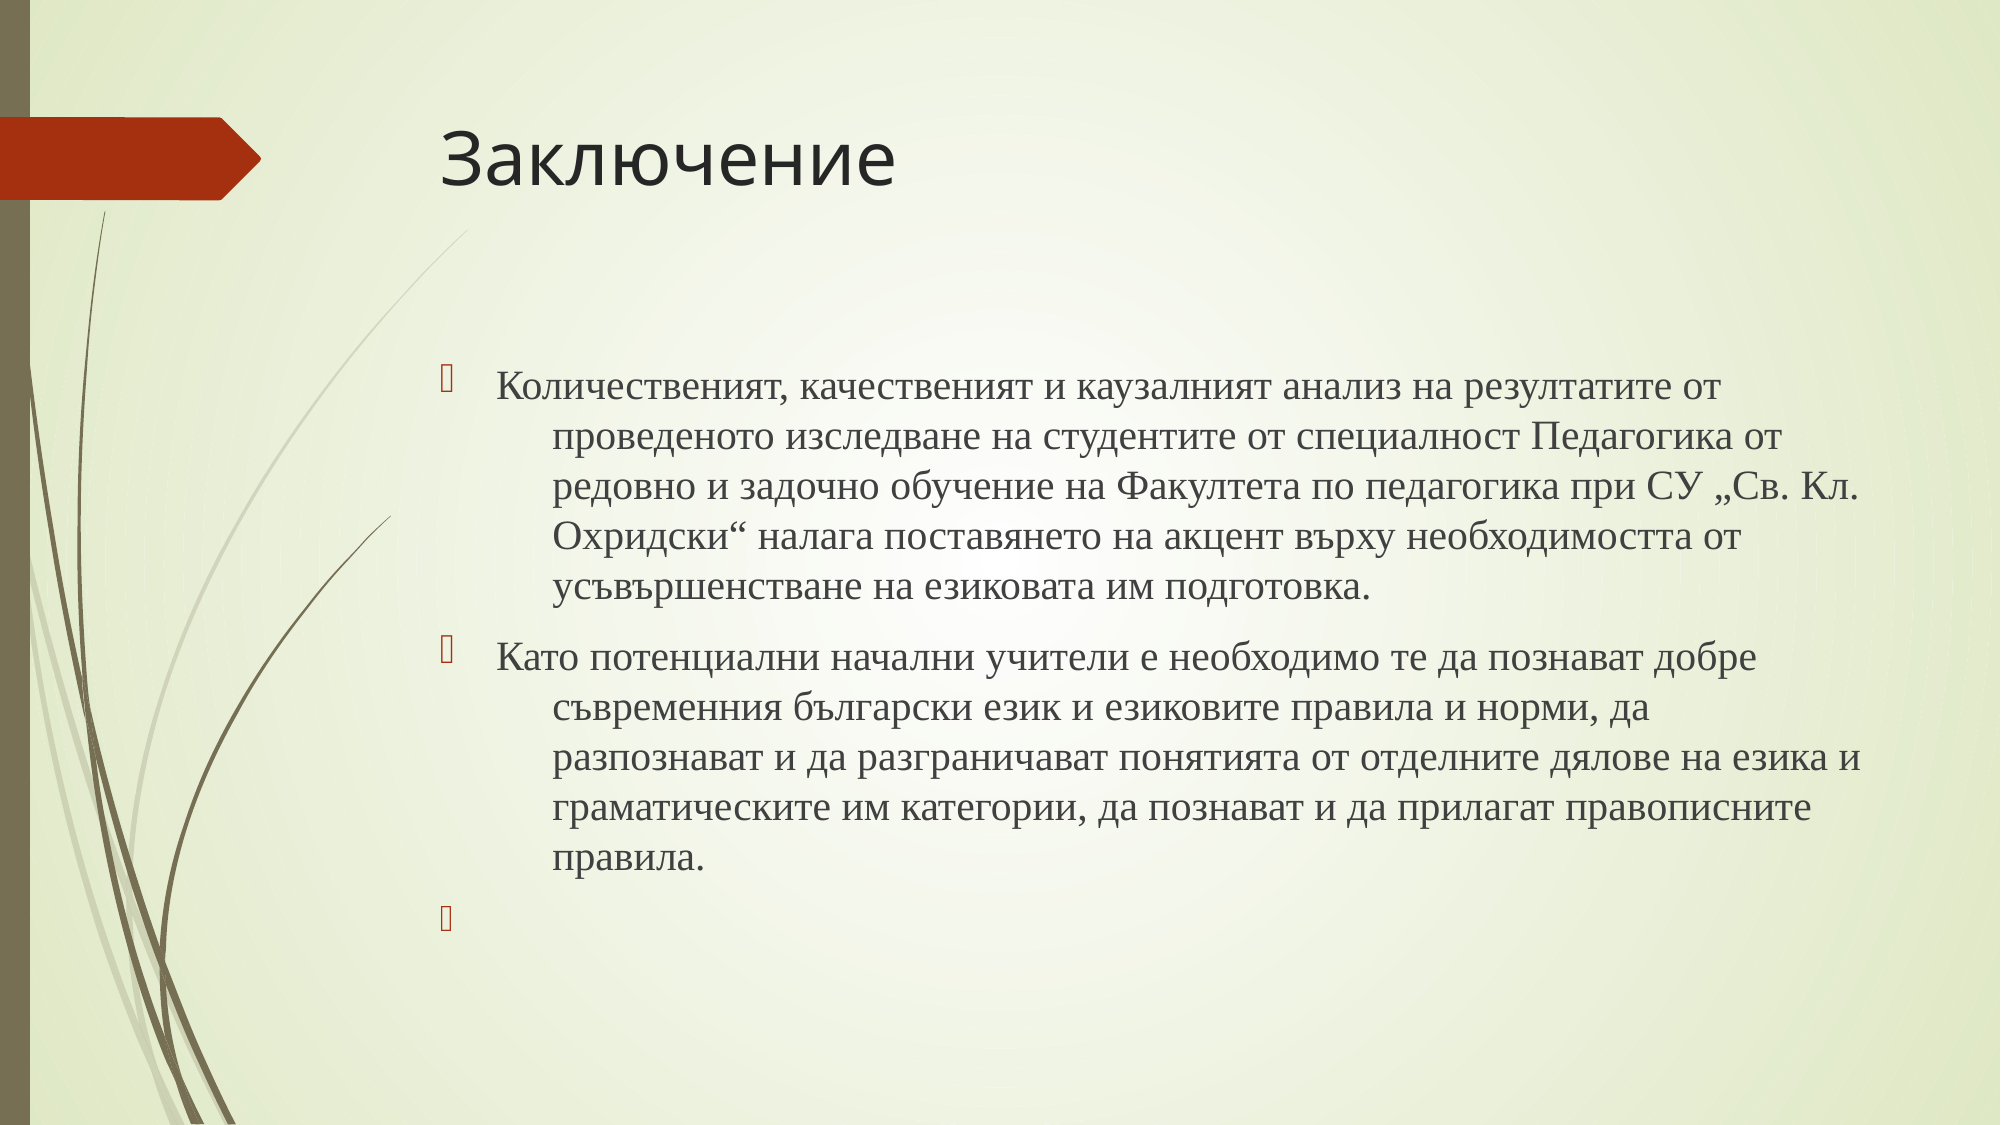

# Заключение
Количественият, качественият и каузалният анализ на резултатите от проведеното изследване на студентите от специалност Педагогика от редовно и задочно обучение на Факултета по педагогика при СУ „Св. Кл. Охридски“ налага поставянето на акцент върху необходимостта от усъвършенстване на езиковата им подготовка.
Като потенциални начални учители е необходимо те да познават добре съвременния български език и езиковите правила и норми, да разпознават и да разграничават понятията от отделните дялове на езика и граматическите им категории, да познават и да прилагат правописните правила.